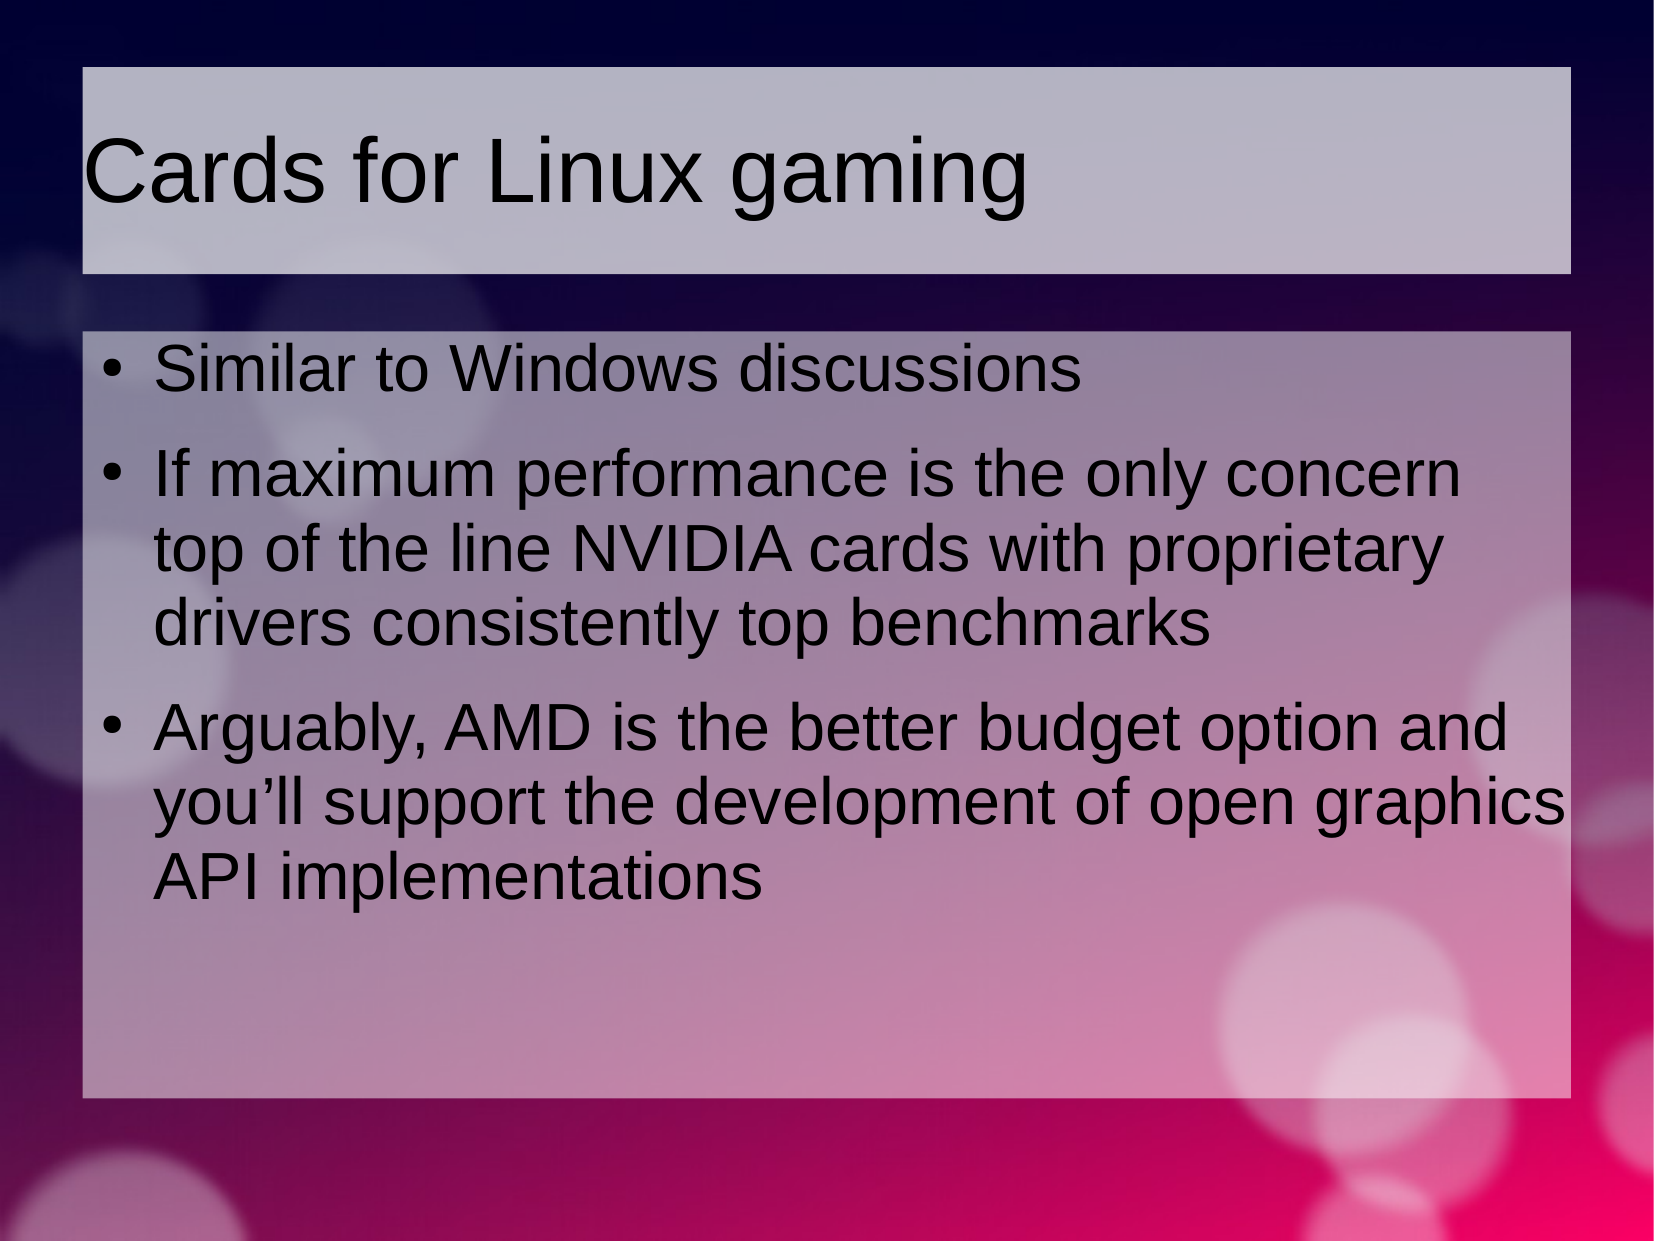

# Cards for Linux gaming
Similar to Windows discussions
If maximum performance is the only concern top of the line NVIDIA cards with proprietary drivers consistently top benchmarks
Arguably, AMD is the better budget option and you’ll support the development of open graphics API implementations